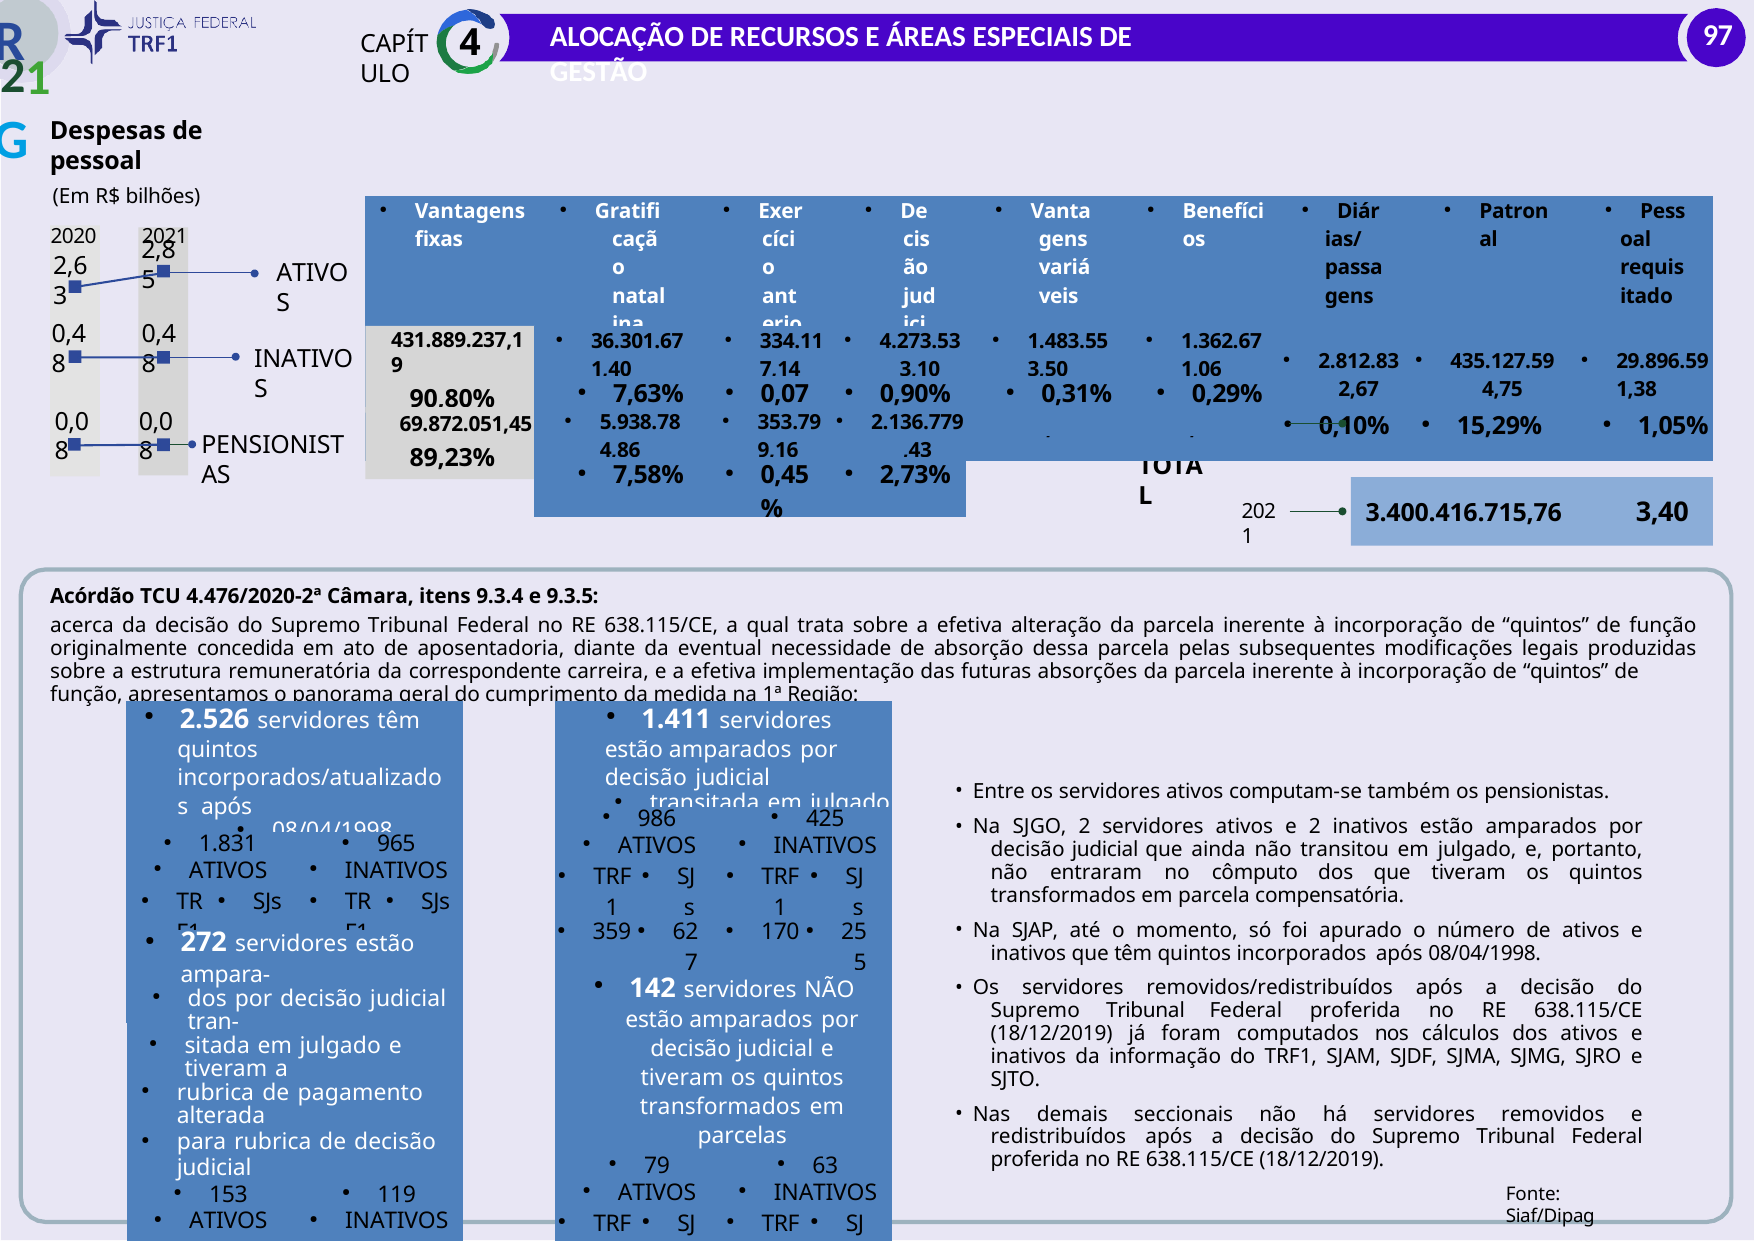

RG
97
21
ALOCAÇÃO DE RECURSOS E ÁREAS ESPECIAIS DE GESTÃO
4
CAPÍTULO
Despesas de pessoal
(Em R$ bilhões)
2020	2021
| Vantagens fixas | Gratificação natalina | Exercício anterior | Decisão judicial | Vantagens variáveis | Benefícios | Diárias/ passagens | Patronal | Pessoal requisitado |
| --- | --- | --- | --- | --- | --- | --- | --- | --- |
| 1.573.748.715,54 55,29% | 157.898.865,32 5,55% | 9.630.461,49 0,34% | 2.963.325,27 0,10% | 317.228.745,90 11,15% | 167.688.542,80 5,89% | 2.812.832,67 0,10% | 435.127.594,75 15,29% | 29.896.591,38 1,05% |
2,85
2,63
ATIVOS
0,48
0,48
431.889.237,19
90,80%
| 36.301.671,40 | 334.117,14 | 4.273.533,10 | 1.483.553,50 | 1.362.671,06 |
| --- | --- | --- | --- | --- |
| 7,63% | 0,07% | 0,90% | 0,31% | 0,29% |
INATIVOS
3.196.987.657,55	3,20
0,08
0,08
69.872.051,45
89,23%
| 5.938.784,86 | 353.799,16 | 2.136.779,43 |
| --- | --- | --- |
| 7,58% | 0,45% | 2,73% |
2020
PENSIONISTAS
TOTAL
3.400.416.715,76	3,40
2021
Acórdão TCU 4.476/2020-2ª Câmara, itens 9.3.4 e 9.3.5:
acerca da decisão do Supremo Tribunal Federal no RE 638.115/CE, a qual trata sobre a efetiva alteração da parcela inerente à incorporação de “quintos” de função originalmente concedida em ato de aposentadoria, diante da eventual necessidade de absorção dessa parcela pelas subsequentes modificações legais produzidas sobre a estrutura remuneratória da correspondente carreira, e a efetiva implementação das futuras absorções da parcela inerente à incorporação de “quintos” de função, apresentamos o panorama geral do cumprimento da medida na 1ª Região:
| 2.526 servidores têm quintos incorporados/atualizados após 08/04/1998 | | | |
| --- | --- | --- | --- |
| 1.831 ATIVOS | | 965 INATIVOS | |
| TRF1 | SJs | TRF1 | SJs |
| 364 | 1.467 | 171 | 524 |
| 1.411 servidores estão amparados por decisão judicial transitada em julgado | | | |
| --- | --- | --- | --- |
| 986 ATIVOS | | 425 INATIVOS | |
| TRF1 | SJs | TRF1 | SJs |
| 359 | 627 | 170 | 255 |
| 142 servidores NÃO estão amparados por decisão judicial e tiveram os quintos transformados em parcelas compensatória | | | |
| 79 ATIVOS | | 63 INATIVOS | |
| TRF1 | SJs | TRF1 | SJs |
| 5 | 74 | 1 | 62 |
Entre os servidores ativos computam-se também os pensionistas.
Na SJGO, 2 servidores ativos e 2 inativos estão amparados por decisão judicial que ainda não transitou em julgado, e, portanto, não entraram no cômputo dos que tiveram os quintos transformados em parcela compensatória.
Na SJAP, até o momento, só foi apurado o número de ativos e inativos que têm quintos incorporados após 08/04/1998.
Os servidores removidos/redistribuídos após a decisão do Supremo Tribunal Federal proferida no RE 638.115/CE (18/12/2019) já foram computados nos cálculos dos ativos e inativos da informação do TRF1, SJAM, SJDF, SJMA, SJMG, SJRO e SJTO.
Nas demais seccionais não há servidores removidos e redistribuídos após a decisão do Supremo Tribunal Federal proferida no RE 638.115/CE (18/12/2019).
| 272 servidores estão ampara- | | | |
| --- | --- | --- | --- |
| dos por decisão judicial tran- | | | |
| sitada em julgado e tiveram a | | | |
| rubrica de pagamento alterada | | | |
| para rubrica de decisão judicial | | | |
| 153 ATIVOS | | 119 INATIVOS | |
| TRF1 | SJs | TRF1 | SJs |
| 0 | 153 | 0 | 119 |
Fonte: Siaf/Dipag